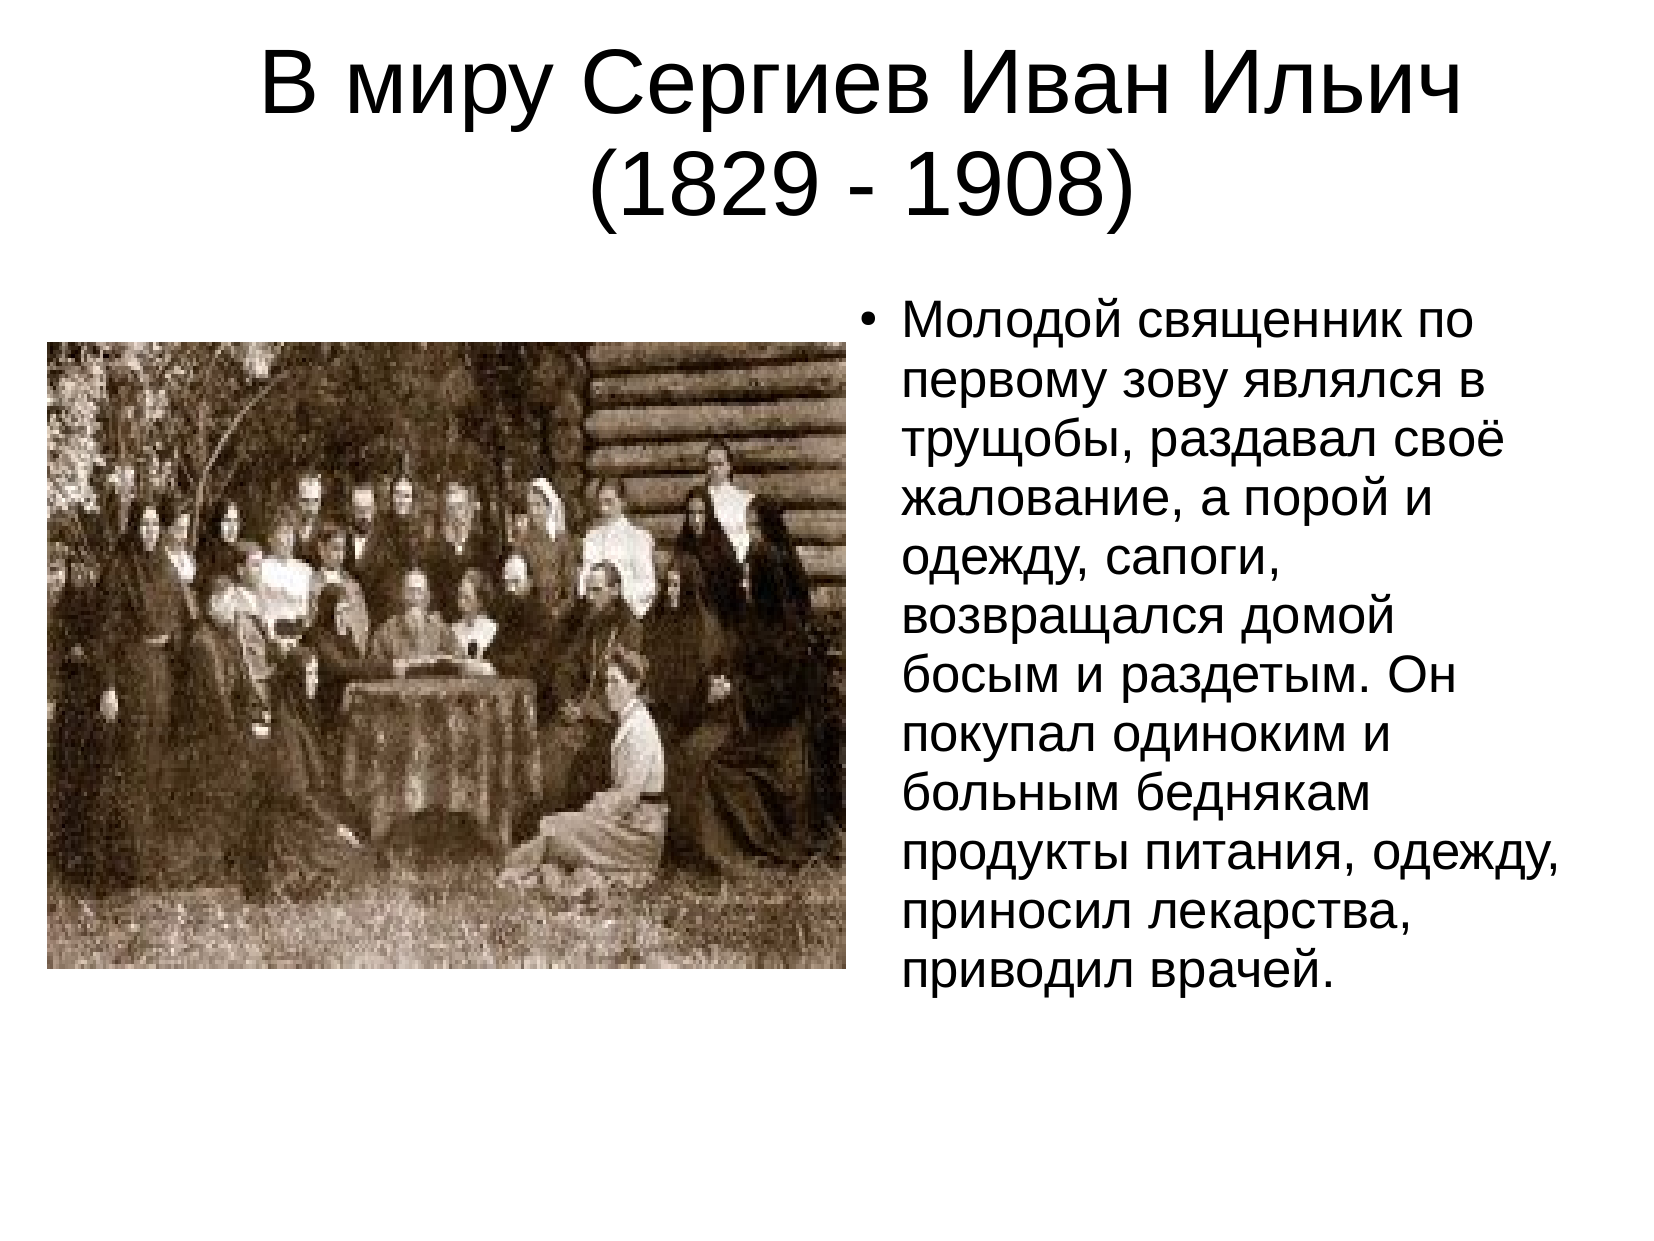

# В миру Сергиев Иван Ильич (1829 - 1908)
Молодой священник по первому зову являлся в трущобы, раздавал своё жалование, а порой и одежду, сапоги, возвращался домой босым и раздетым. Он покупал одиноким и больным беднякам продукты питания, одежду, приносил лекарства, приводил врачей.